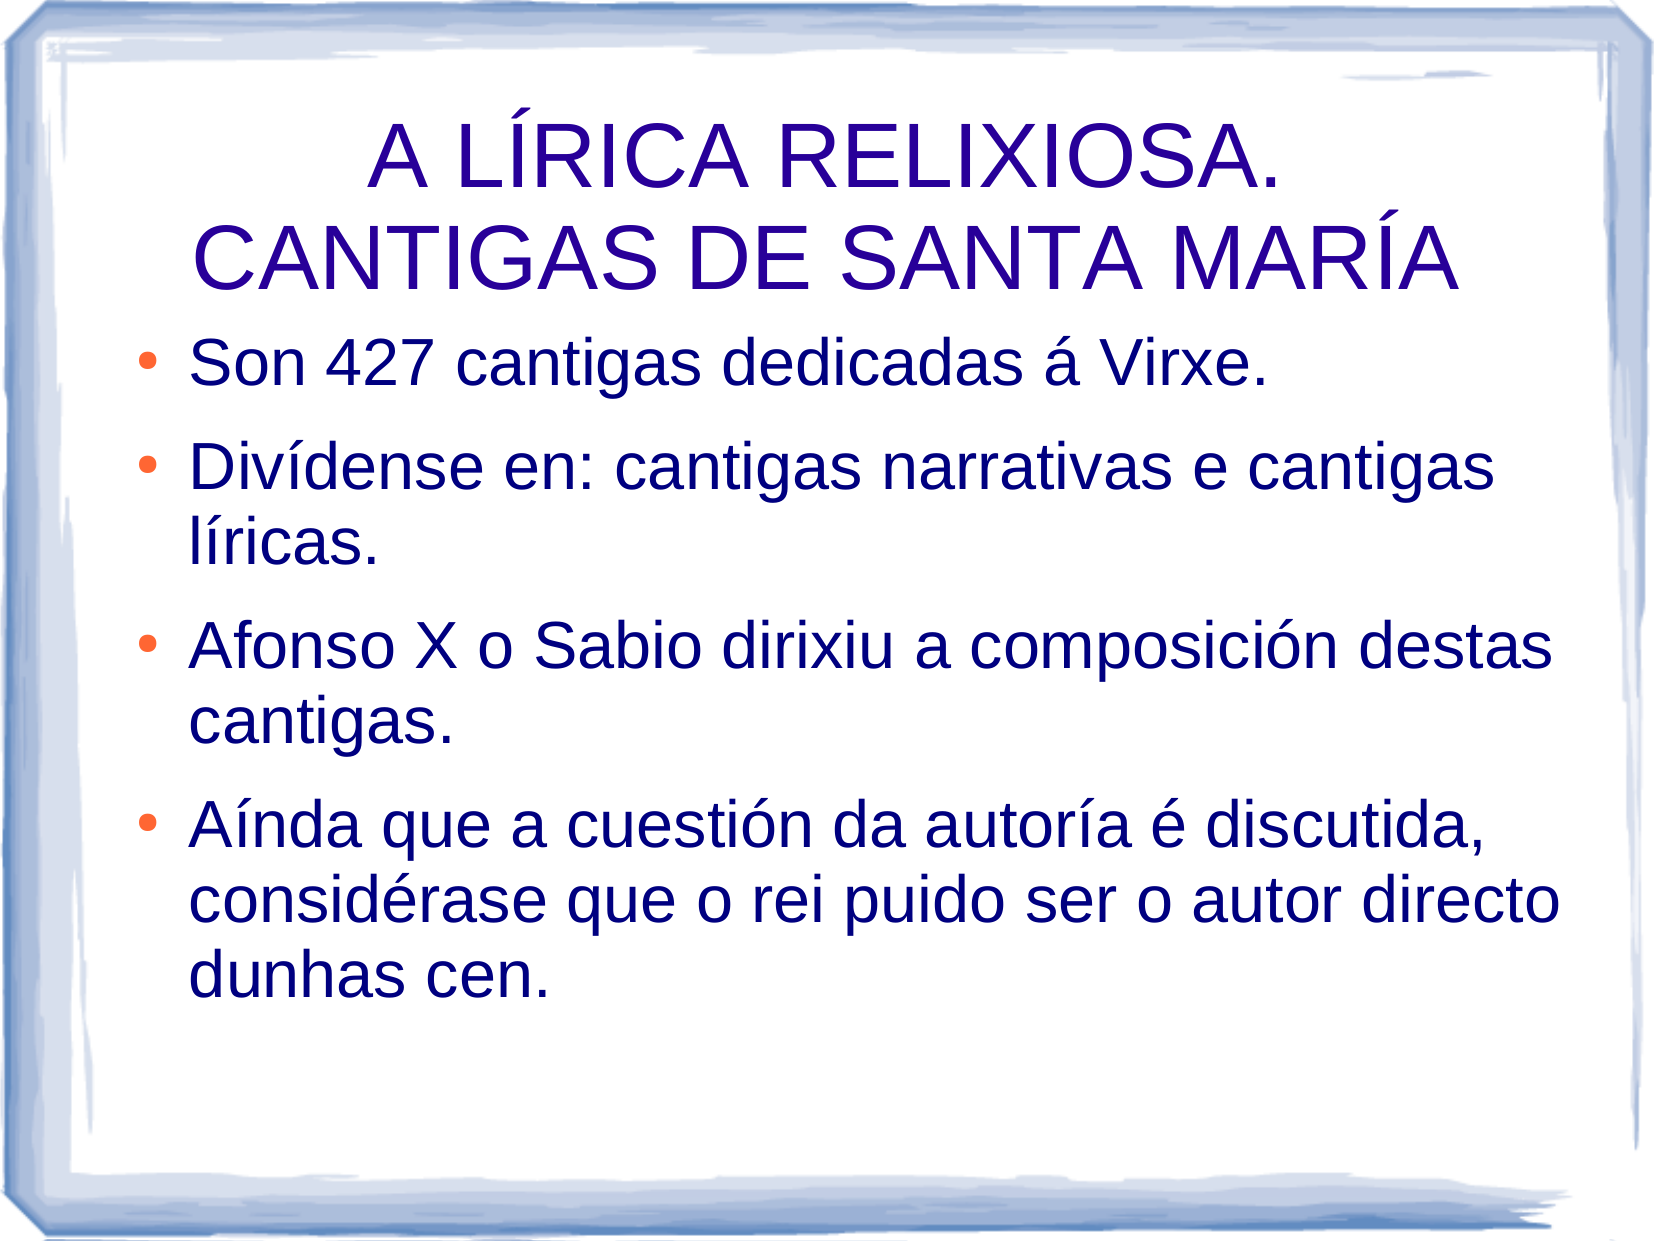

# A LÍRICA RELIXIOSA. CANTIGAS DE SANTA MARÍA
Son 427 cantigas dedicadas á Virxe.
Divídense en: cantigas narrativas e cantigas líricas.
Afonso X o Sabio dirixiu a composición destas cantigas.
Aínda que a cuestión da autoría é discutida, considérase que o rei puido ser o autor directo dunhas cen.